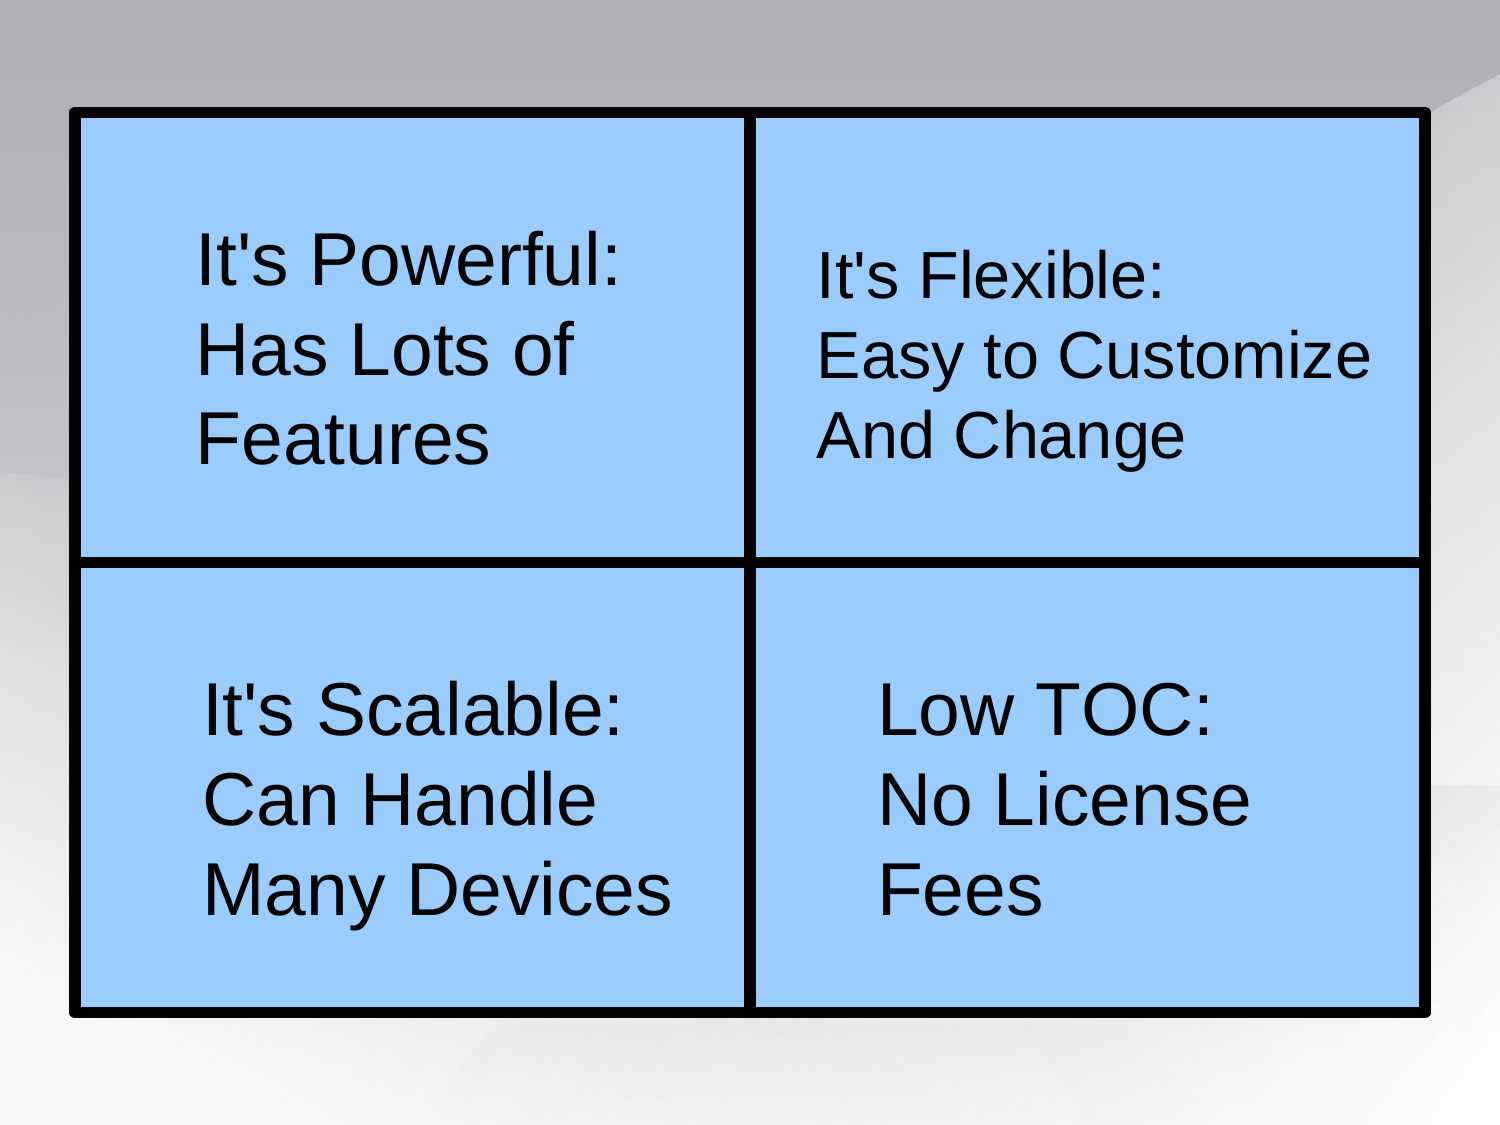

It's Powerful:
Has Lots of
Features
It's Flexible:
Easy to Customize
And Change
It's Scalable:
Can Handle
Many Devices
Low TOC:
No License
Fees